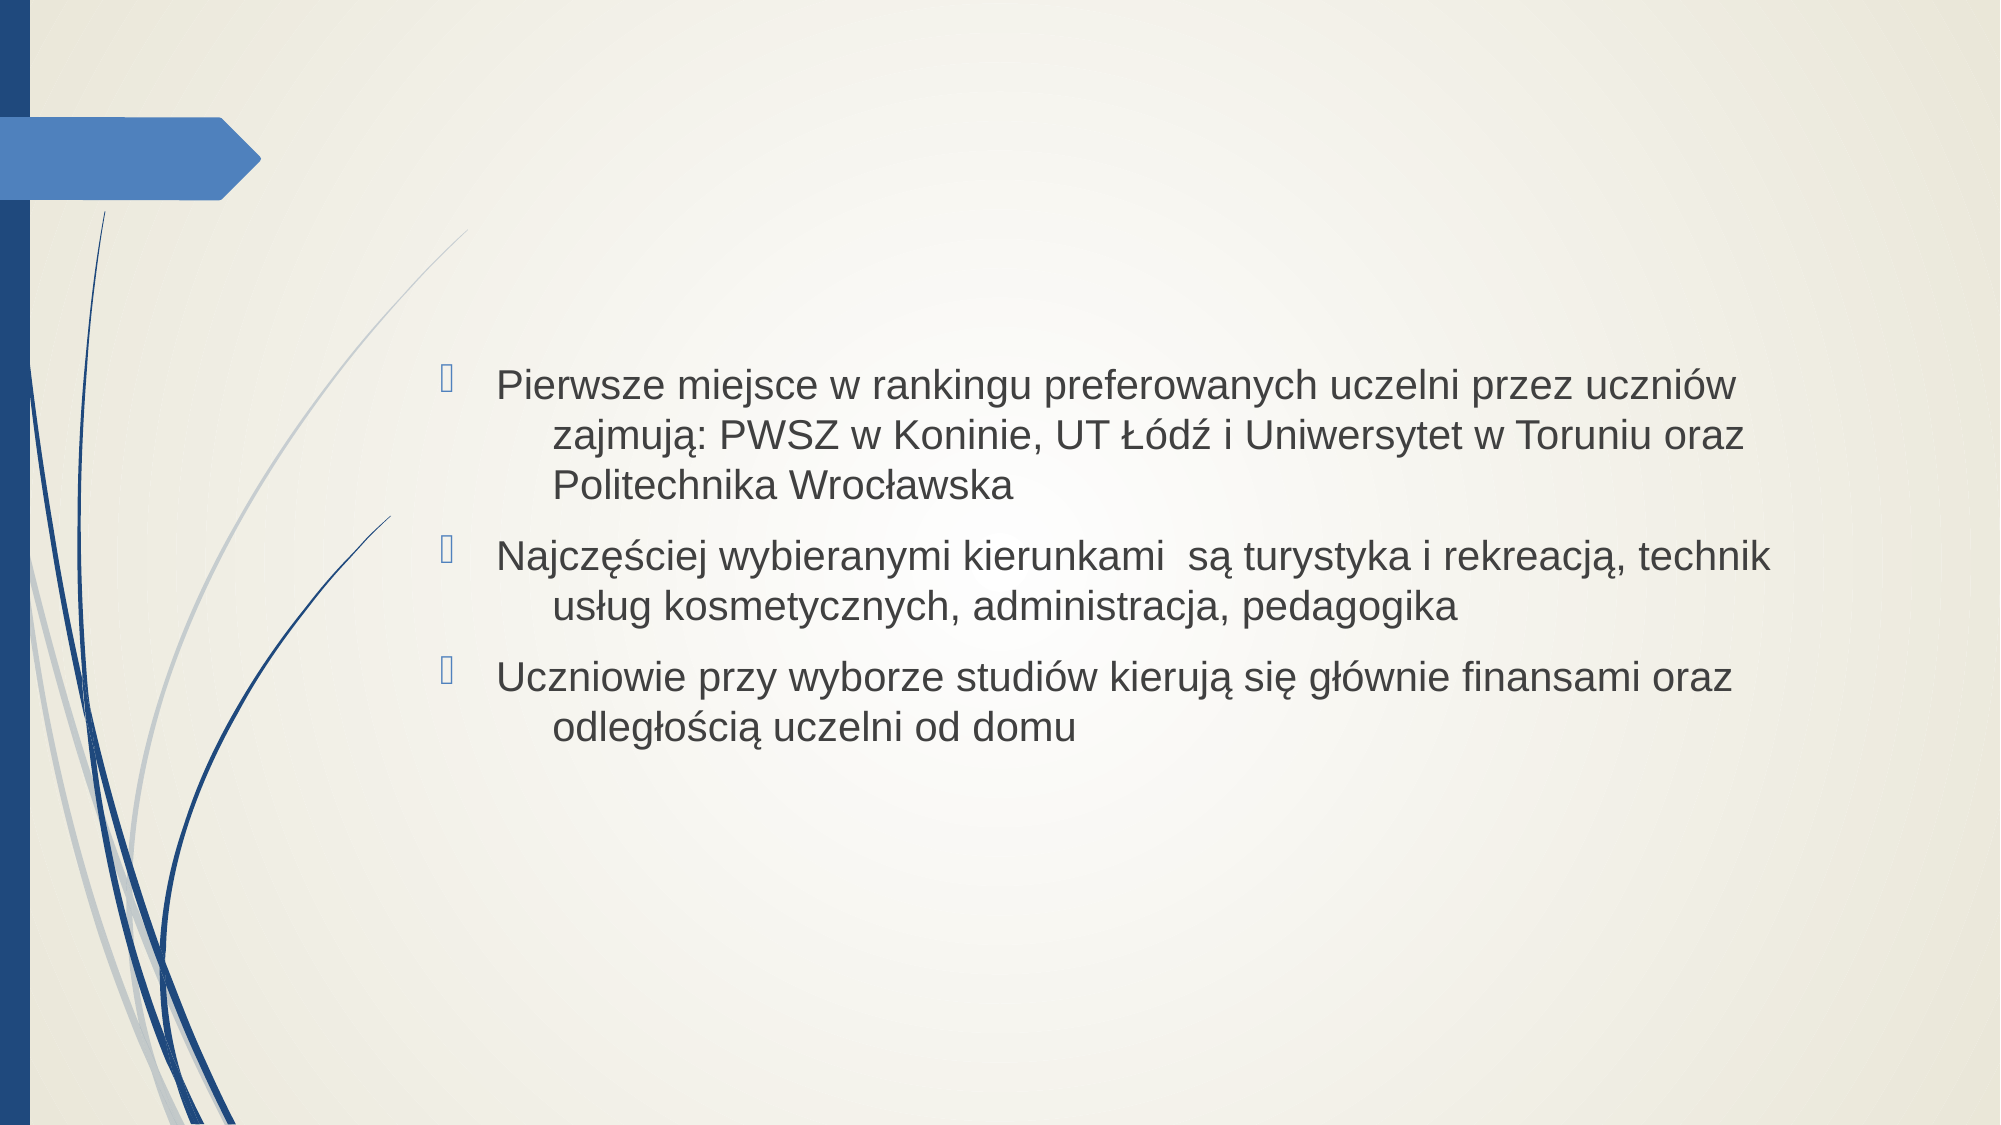

#
Pierwsze miejsce w rankingu preferowanych uczelni przez uczniów zajmują: PWSZ w Koninie, UT Łódź i Uniwersytet w Toruniu oraz Politechnika Wrocławska
Najczęściej wybieranymi kierunkami są turystyka i rekreacją, technik usług kosmetycznych, administracja, pedagogika
Uczniowie przy wyborze studiów kierują się głównie finansami oraz odległością uczelni od domu